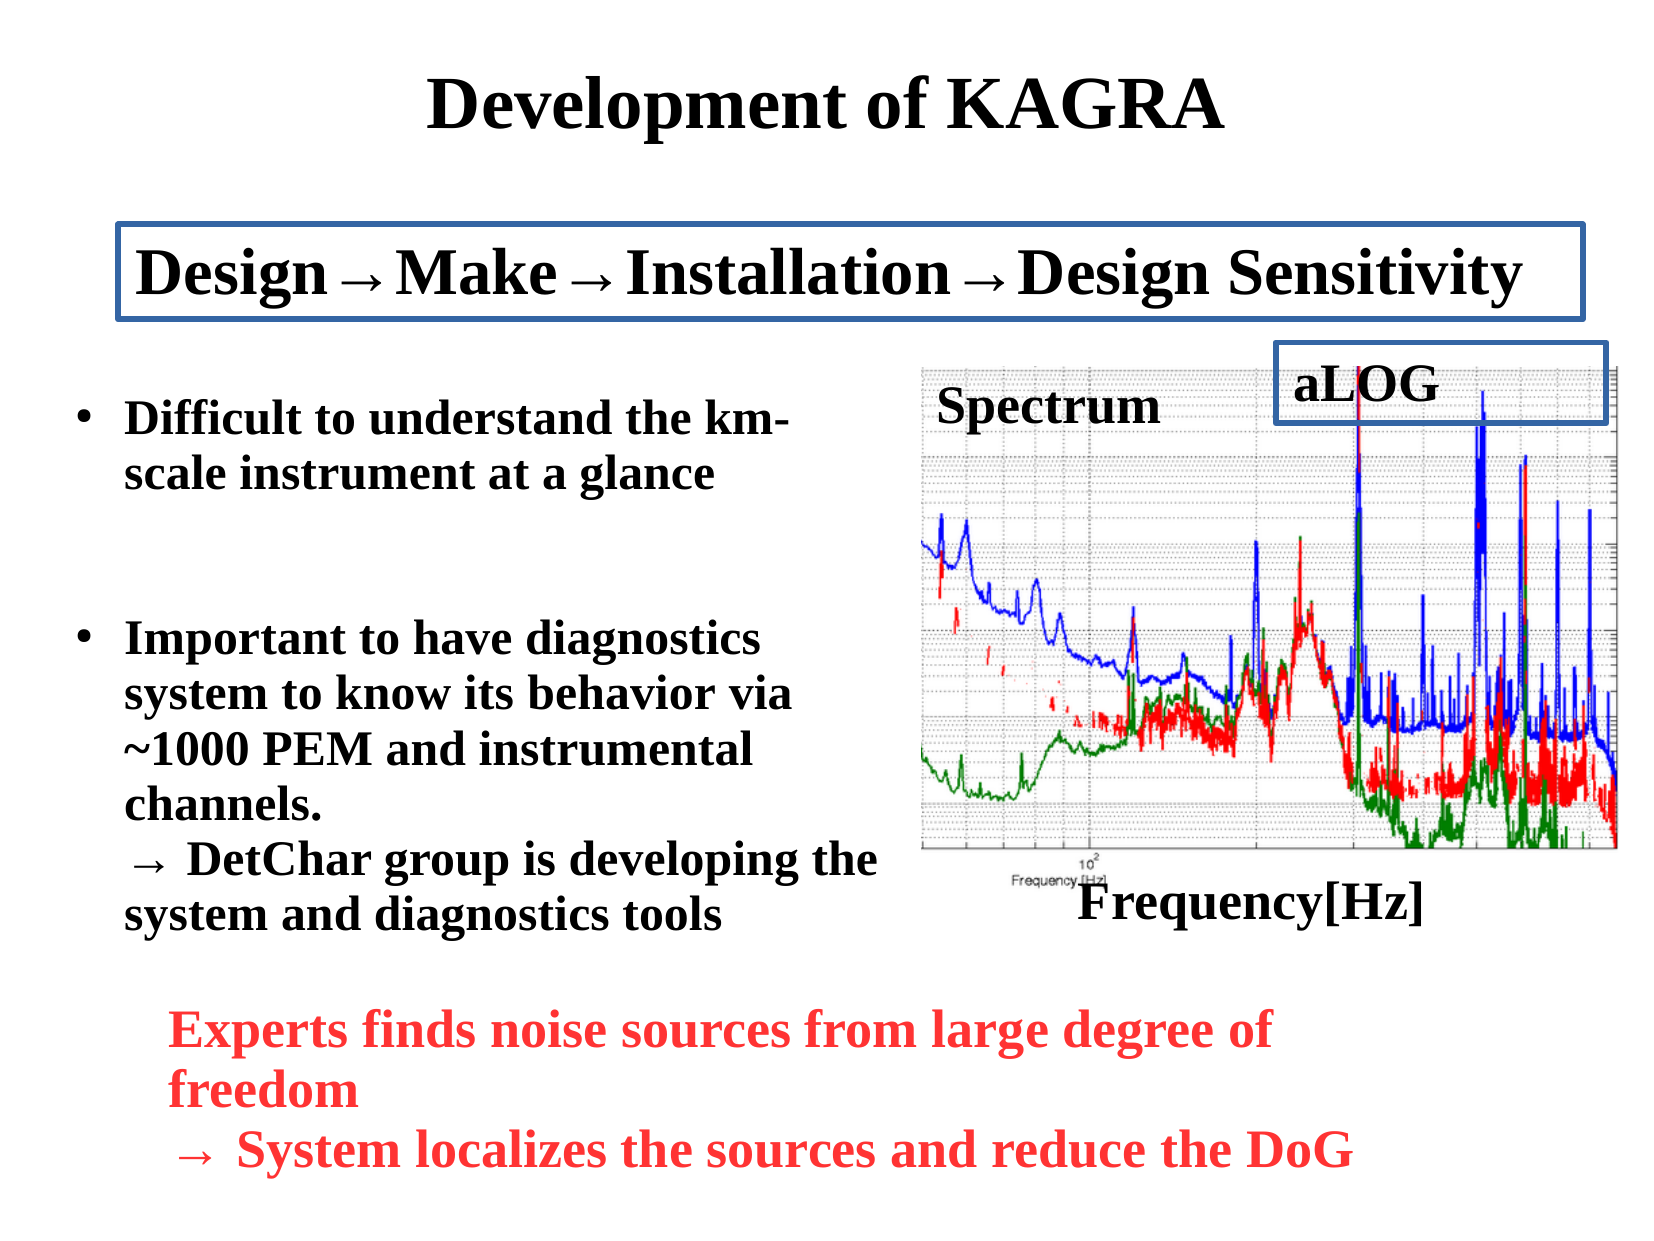

# Development of KAGRA
Design→Make→Installation→Design Sensitivity
aLOG
Spectrum
Difficult to understand the km-scale instrument at a glance
Important to have diagnostics system to know its behavior via ~1000 PEM and instrumental channels.
→ DetChar group is developing the system and diagnostics tools
Frequency[Hz]
Experts finds noise sources from large degree of freedom
→ System localizes the sources and reduce the DoG